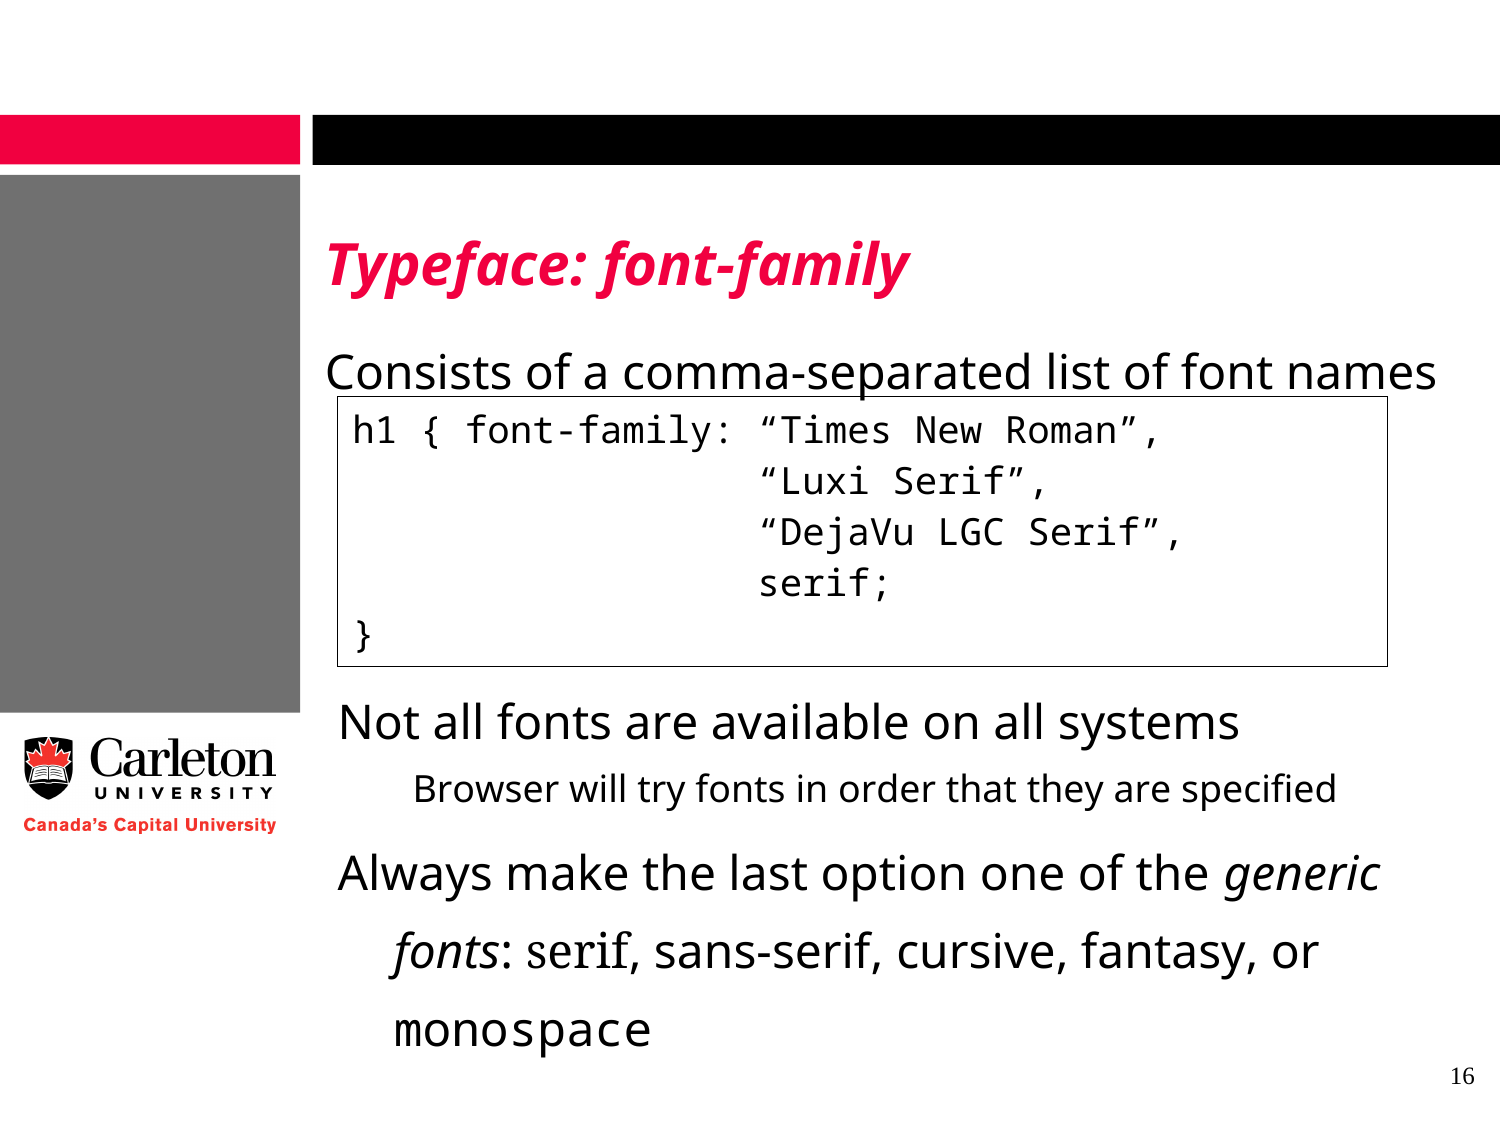

# Typeface: font-family
Consists of a comma-separated list of font names
h1 { font-family: “Times New Roman”,
 “Luxi Serif”,
 “DejaVu LGC Serif”,
 serif;
}
Not all fonts are available on all systems
Browser will try fonts in order that they are specified
Always make the last option one of the generic fonts: serif, sans-serif, cursive, fantasy, or monospace
16